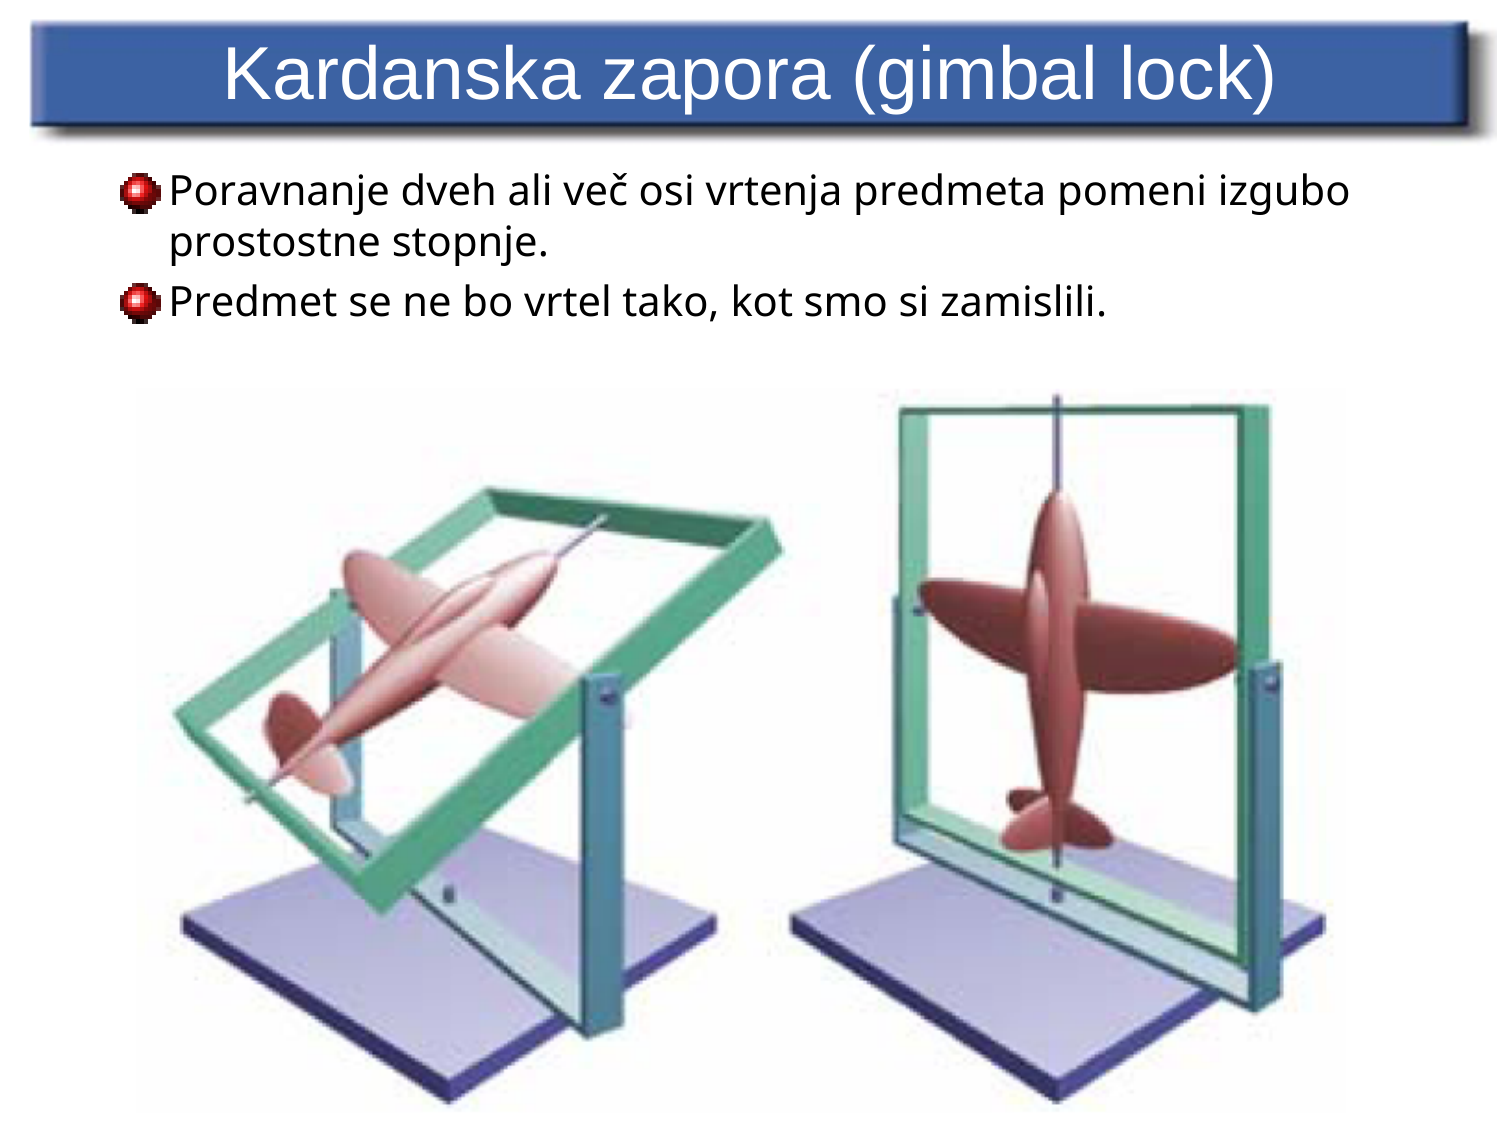

# Kardanska zapora (gimbal lock)
Poravnanje dveh ali več osi vrtenja predmeta pomeni izgubo prostostne stopnje.
Predmet se ne bo vrtel tako, kot smo si zamislili.